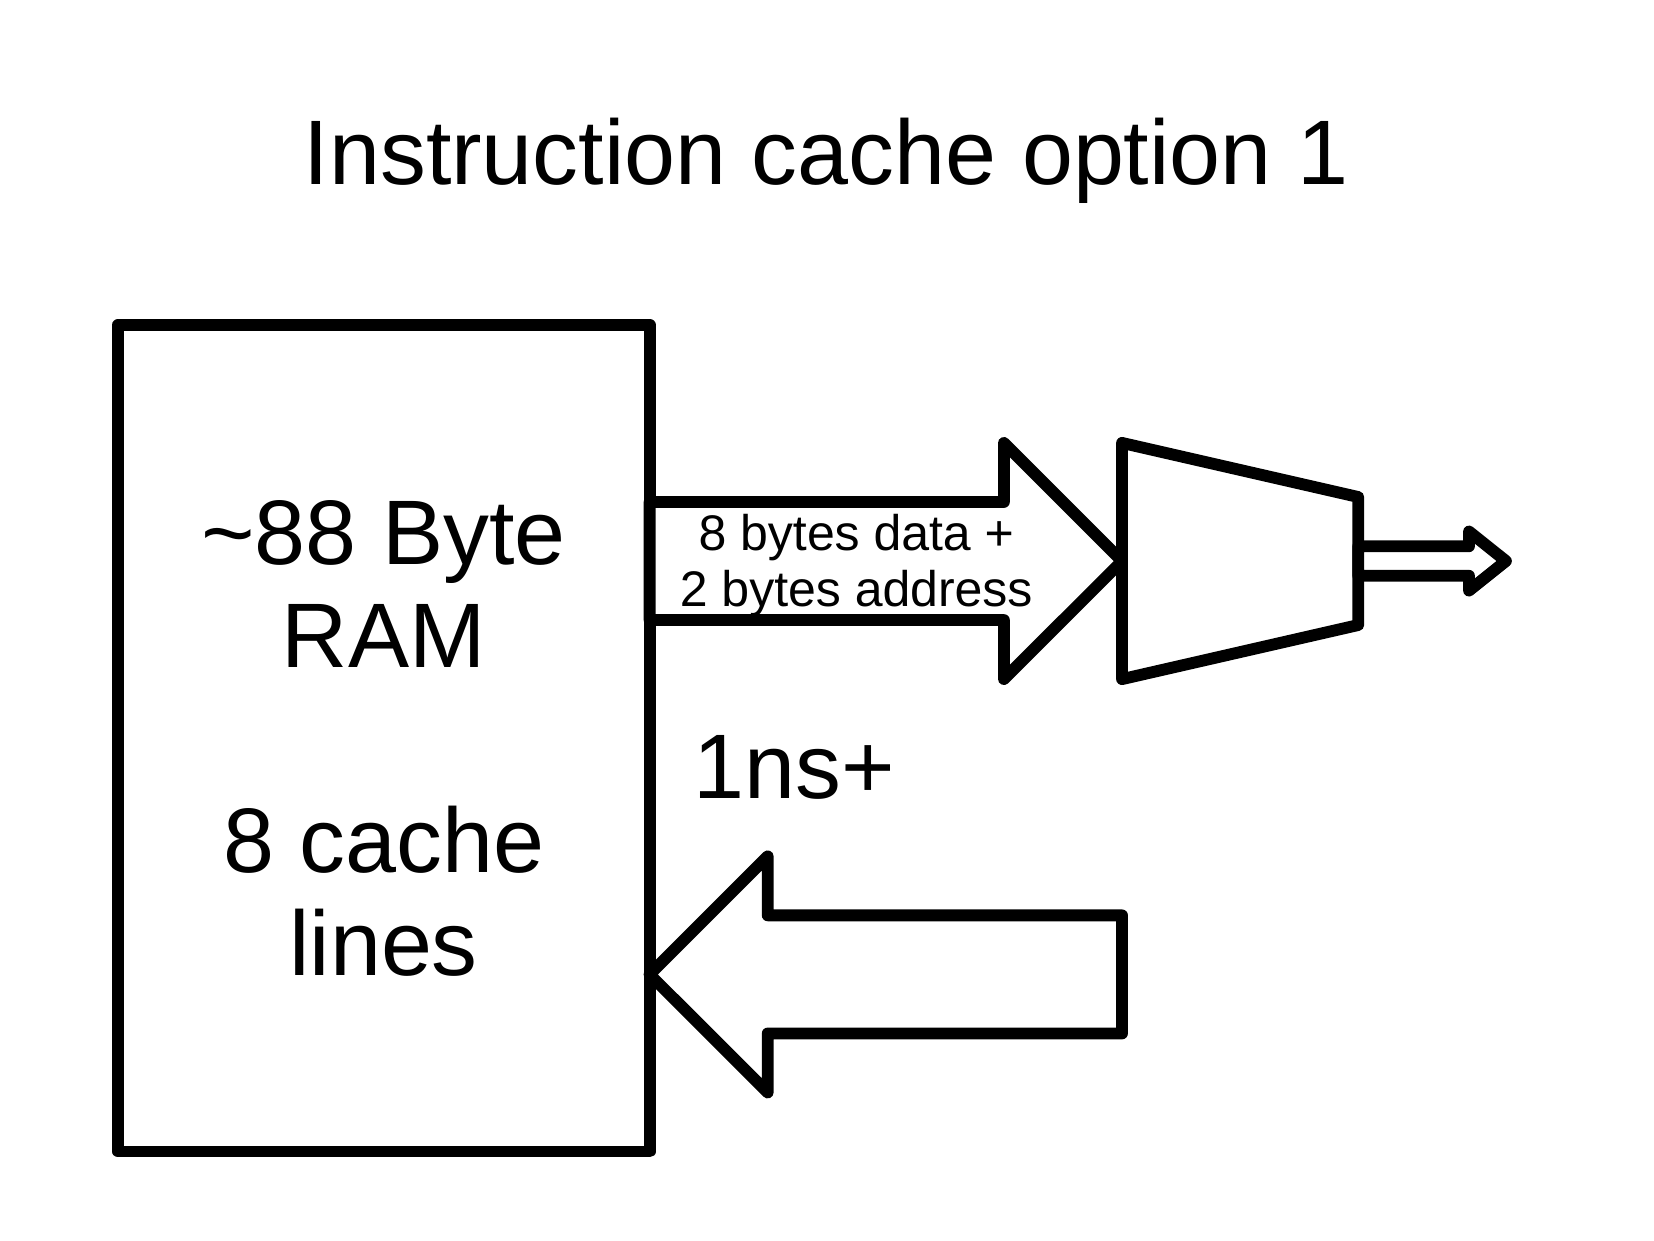

# Instruction cache option 1
~88 Byte
RAM
8 cache
lines
8 bytes data +
2 bytes address
1ns+